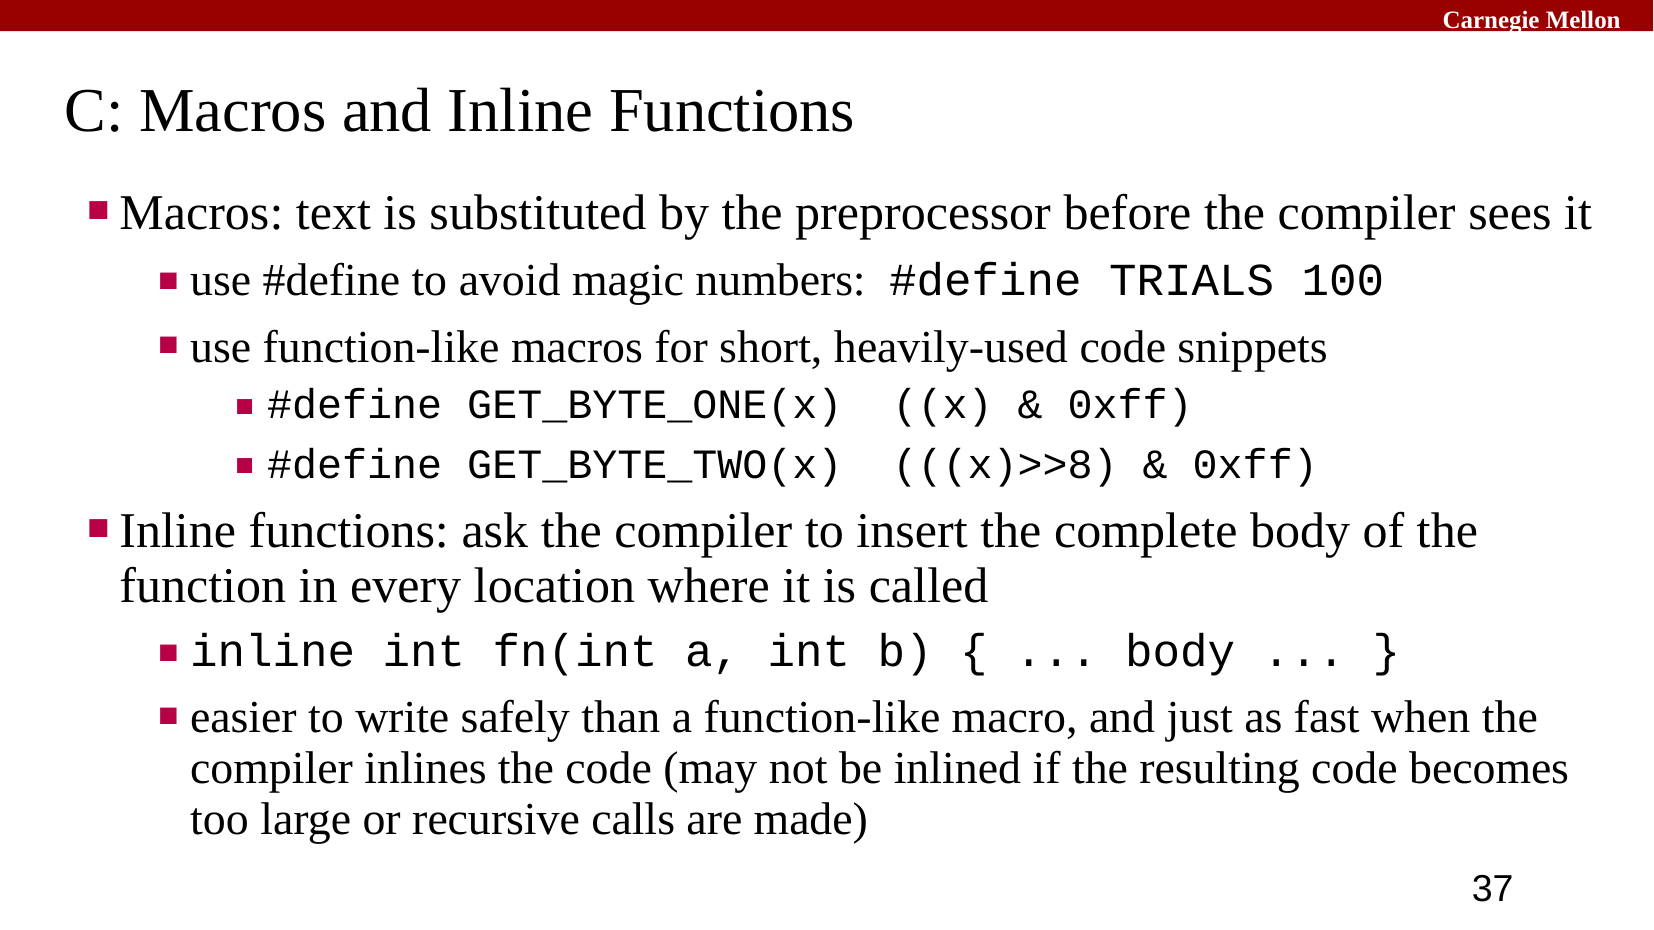

# C: Macros and Inline Functions
Macros: text is substituted by the preprocessor before the compiler sees it
use #define to avoid magic numbers: #define TRIALS 100
use function-like macros for short, heavily-used code snippets
#define GET_BYTE_ONE(x) ((x) & 0xff)
#define GET_BYTE_TWO(x) (((x)>>8) & 0xff)
Inline functions: ask the compiler to insert the complete body of the function in every location where it is called
inline int fn(int a, int b) { ... body ... }
easier to write safely than a function-like macro, and just as fast when the compiler inlines the code (may not be inlined if the resulting code becomes too large or recursive calls are made)